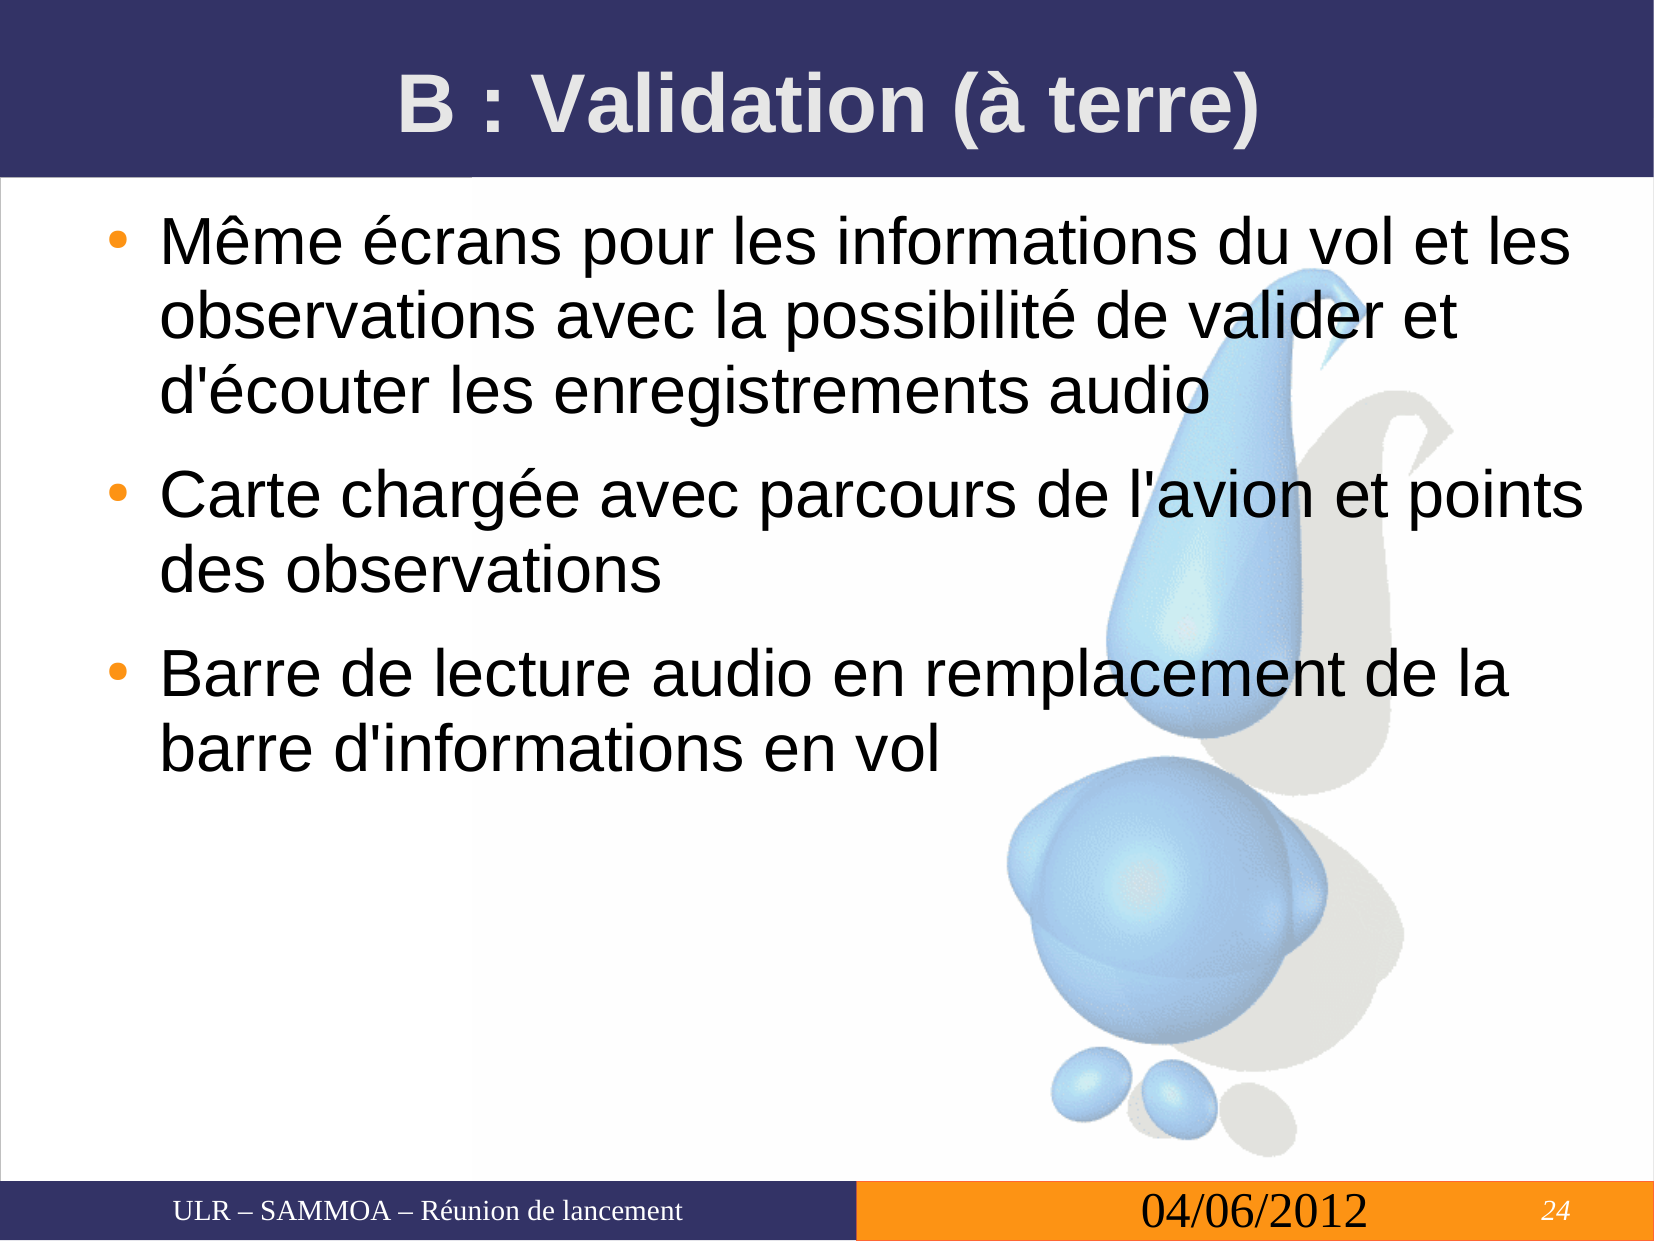

# B : Validation (à terre)
Même écrans pour les informations du vol et les observations avec la possibilité de valider et d'écouter les enregistrements audio
Carte chargée avec parcours de l'avion et points des observations
Barre de lecture audio en remplacement de la barre d'informations en vol
24